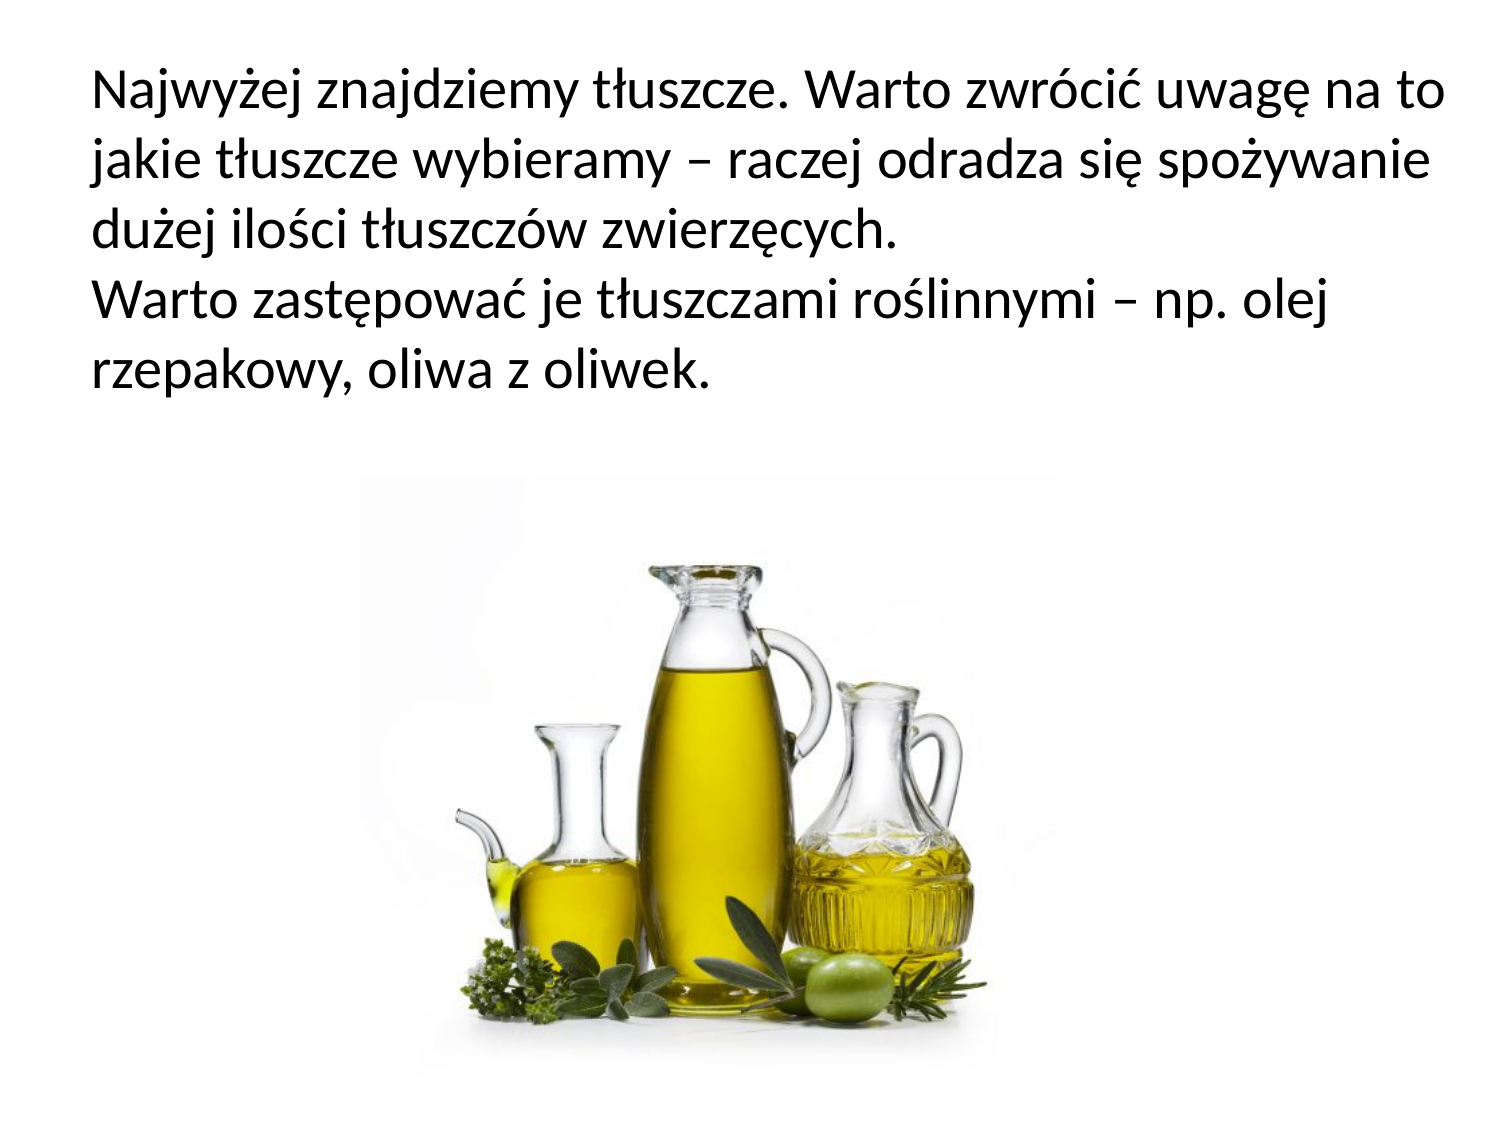

Najwyżej znajdziemy tłuszcze. Warto zwrócić uwagę na to jakie tłuszcze wybieramy – raczej odradza się spożywanie dużej ilości tłuszczów zwierzęcych.
Warto zastępować je tłuszczami roślinnymi – np. olej rzepakowy, oliwa z oliwek.